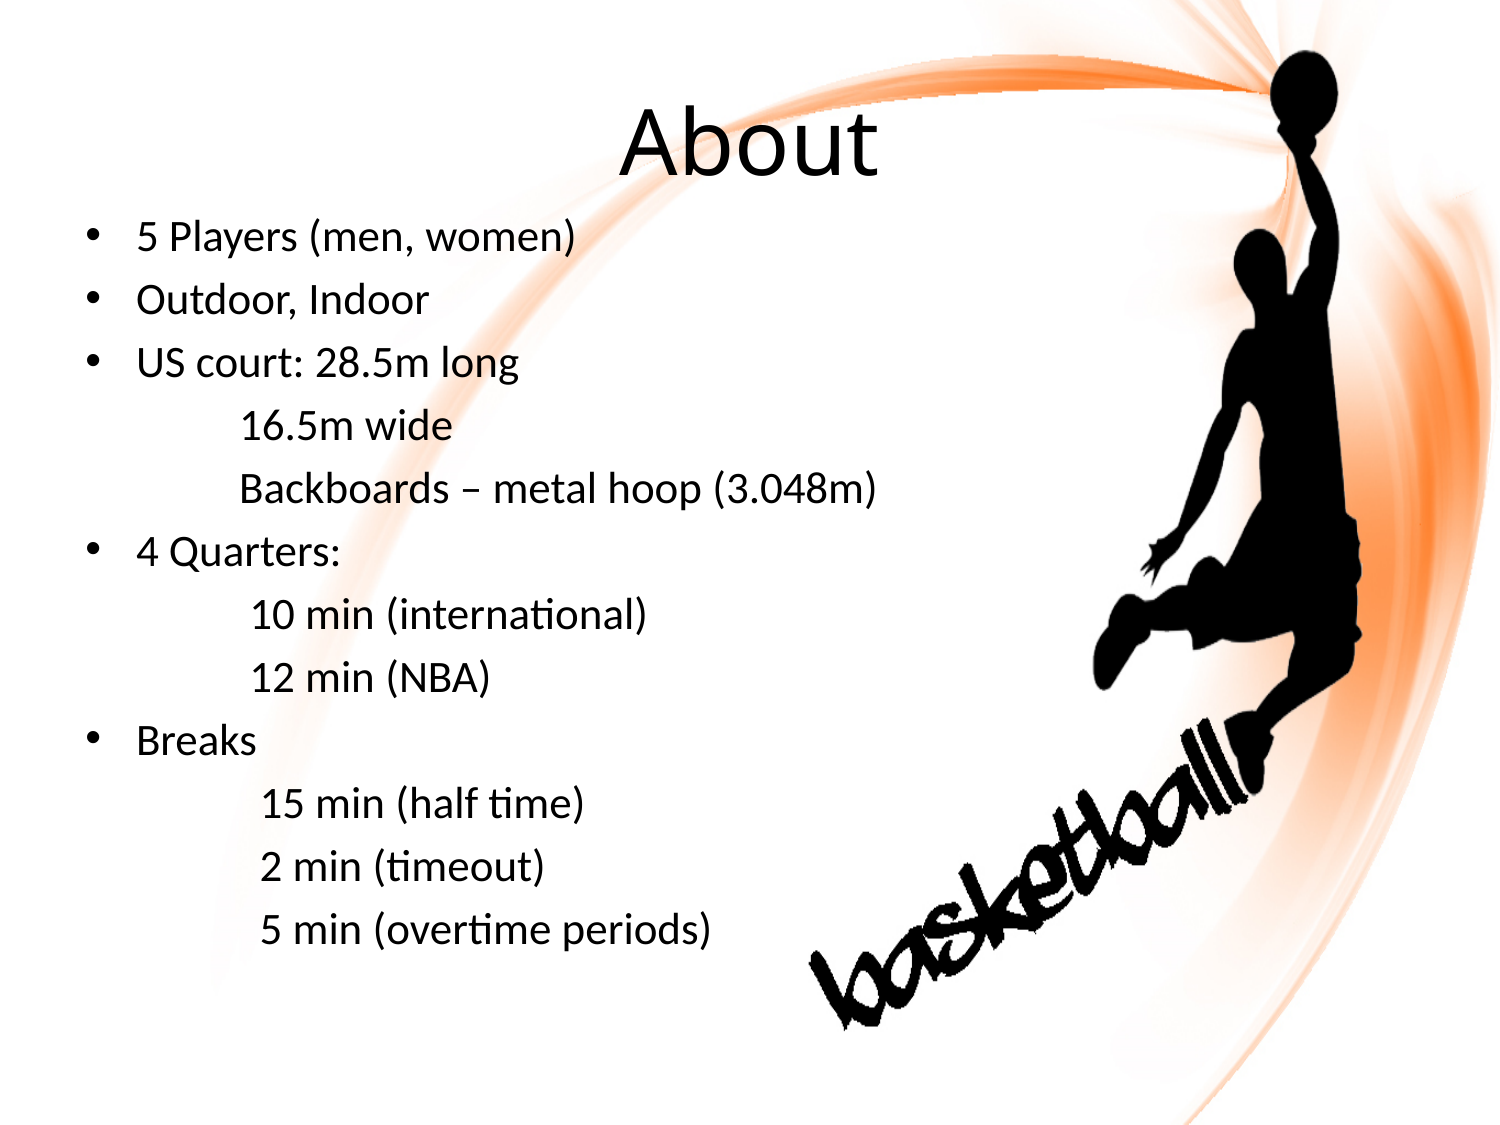

# About
5 Players (men, women)
Outdoor, Indoor
US court: 28.5m long
 16.5m wide
 Backboards – metal hoop (3.048m)
4 Quarters:
 10 min (international)
 12 min (NBA)
Breaks
 15 min (half time)
 2 min (timeout)
 5 min (overtime periods)